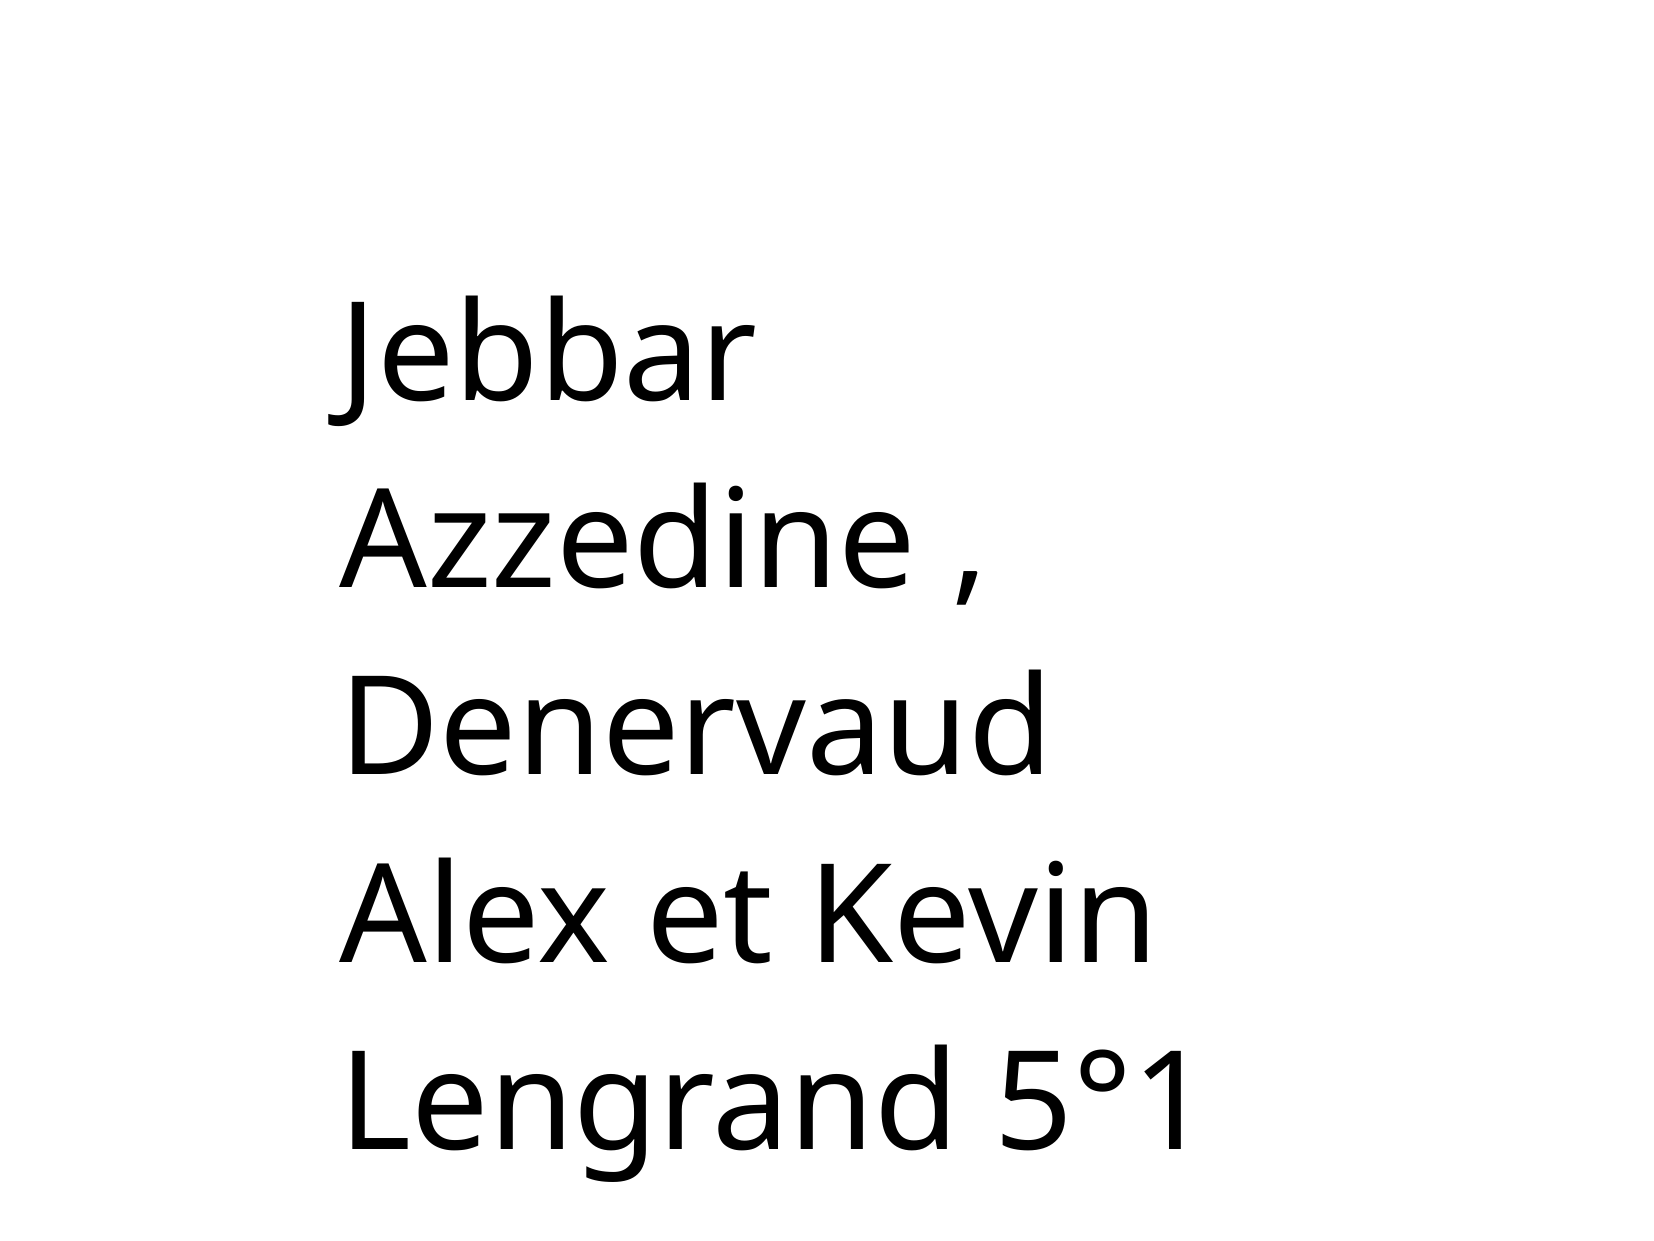

Jebbar Azzedine , Denervaud Alex et Kevin Lengrand 5°1